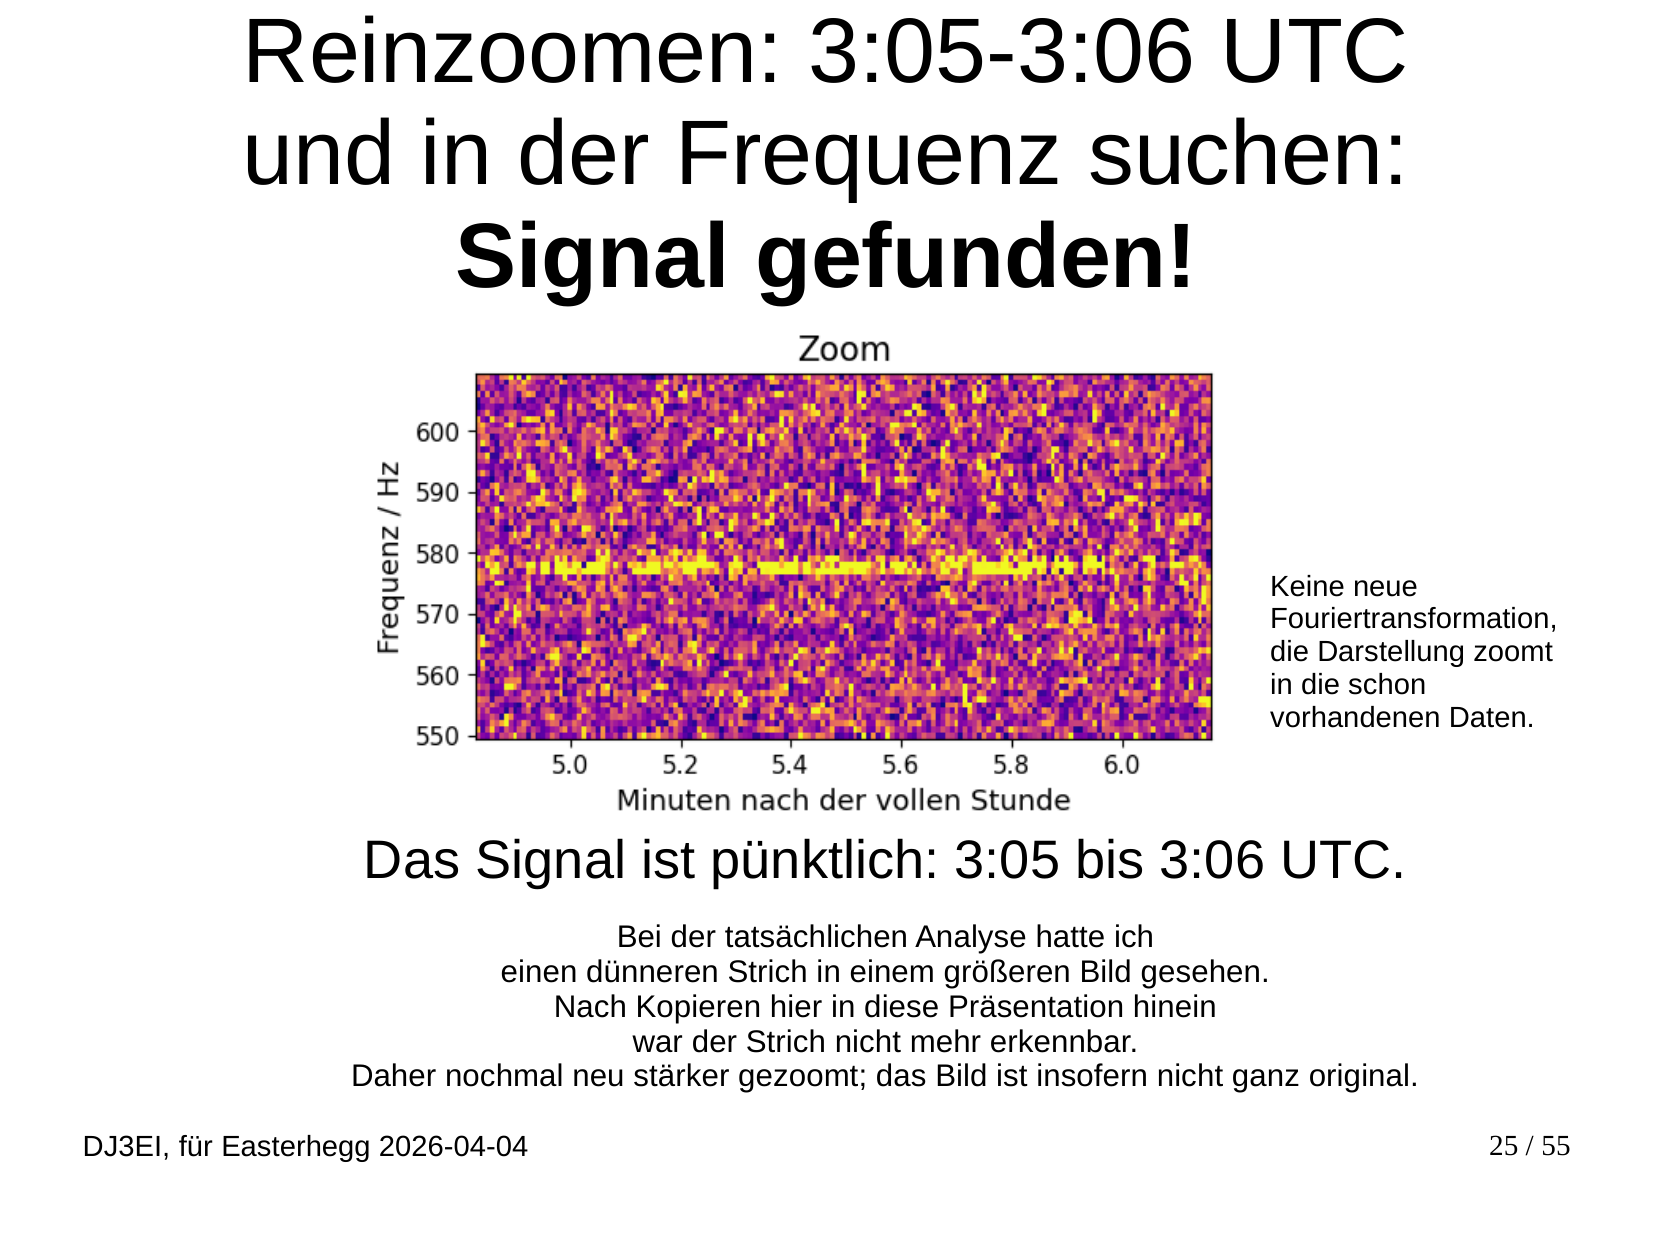

# Reinzoomen: 3:05-3:06 UTC und in der Frequenz suchen: Signal gefunden!
Keine neue
Fouriertransformation,
die Darstellung zoomt in die schon vorhandenen Daten.
Das Signal ist pünktlich: 3:05 bis 3:06 UTC.
Bei der tatsächlichen Analyse hatte ich
einen dünneren Strich in einem größeren Bild gesehen.
Nach Kopieren hier in diese Präsentation hinein
war der Strich nicht mehr erkennbar.
Daher nochmal neu stärker gezoomt; das Bild ist insofern nicht ganz original.
25